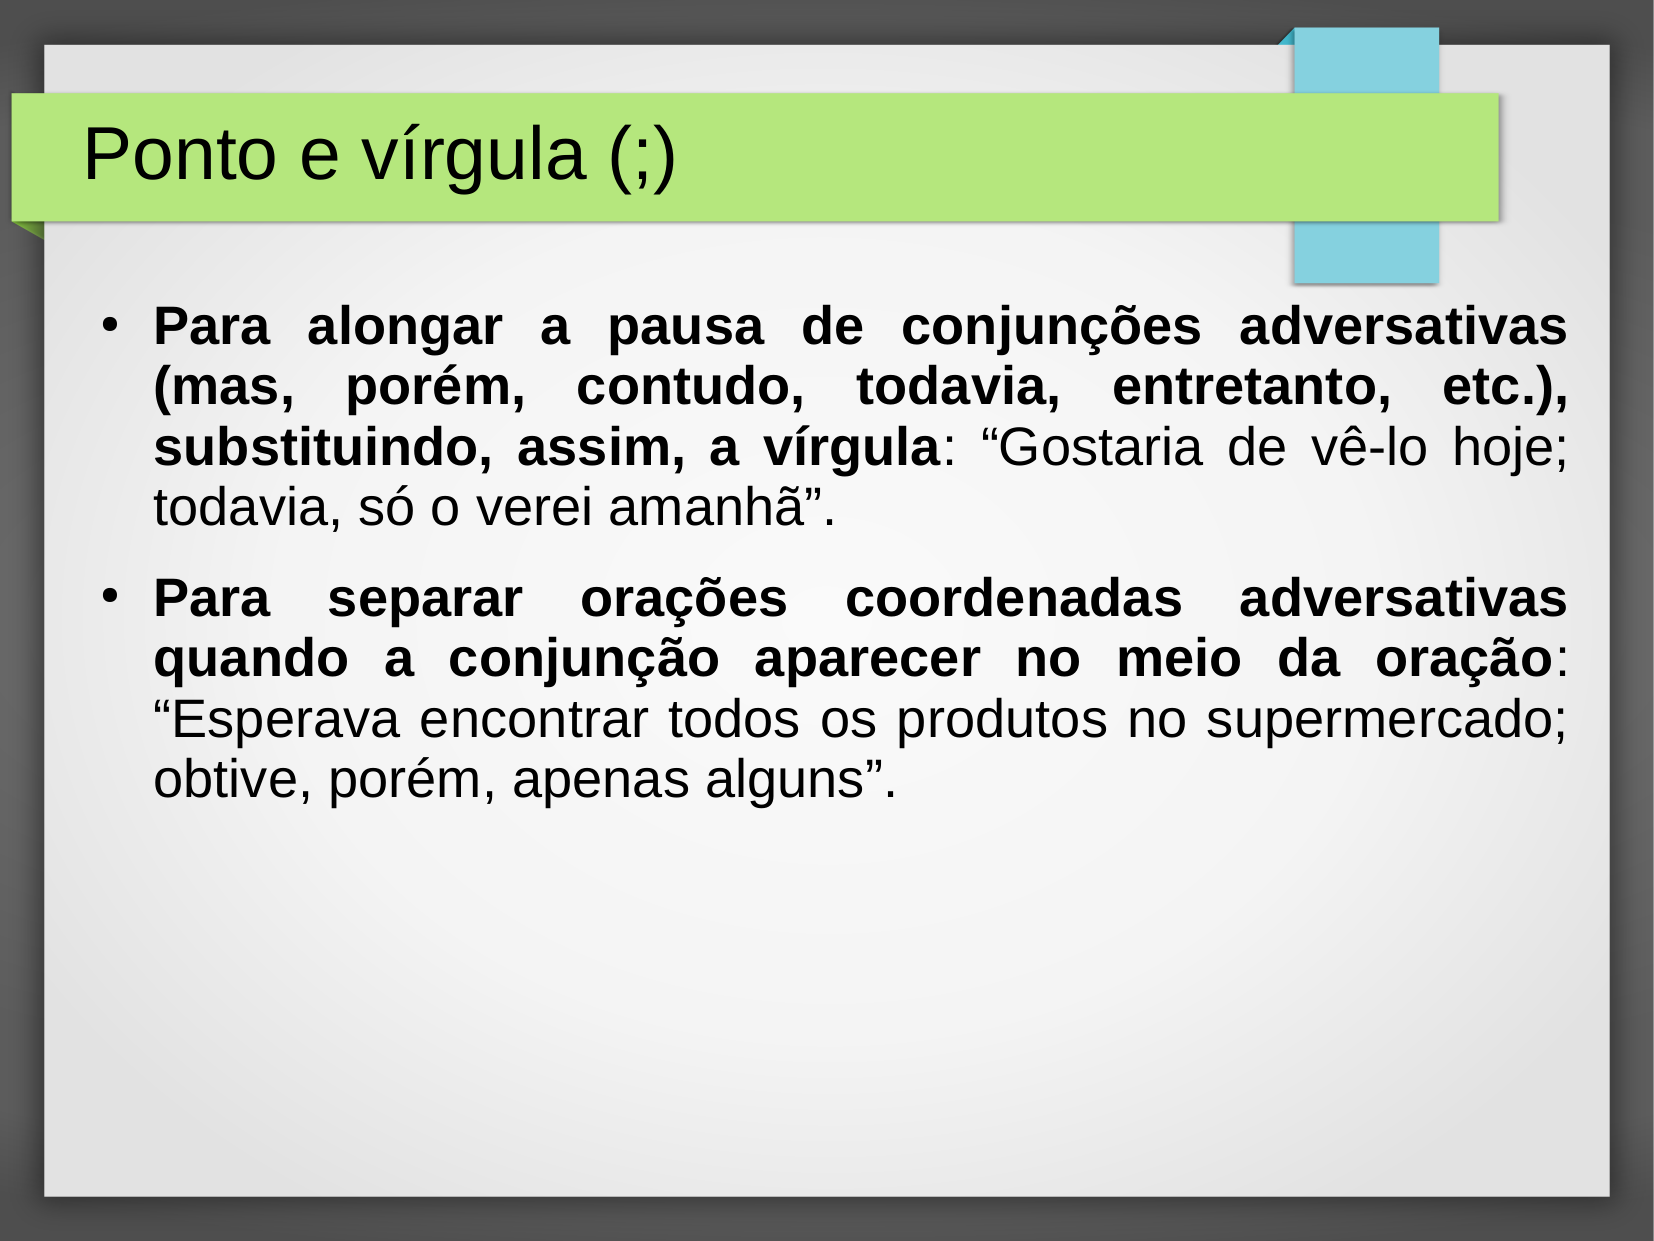

# Ponto e vírgula (;)
Para alongar a pausa de conjunções adversativas (mas, porém, contudo, todavia, entretanto, etc.), substituindo, assim, a vírgula: “Gostaria de vê-lo hoje; todavia, só o verei amanhã”.
Para separar orações coordenadas adversativas quando a conjunção aparecer no meio da oração: “Esperava encontrar todos os produtos no supermercado; obtive, porém, apenas alguns”.